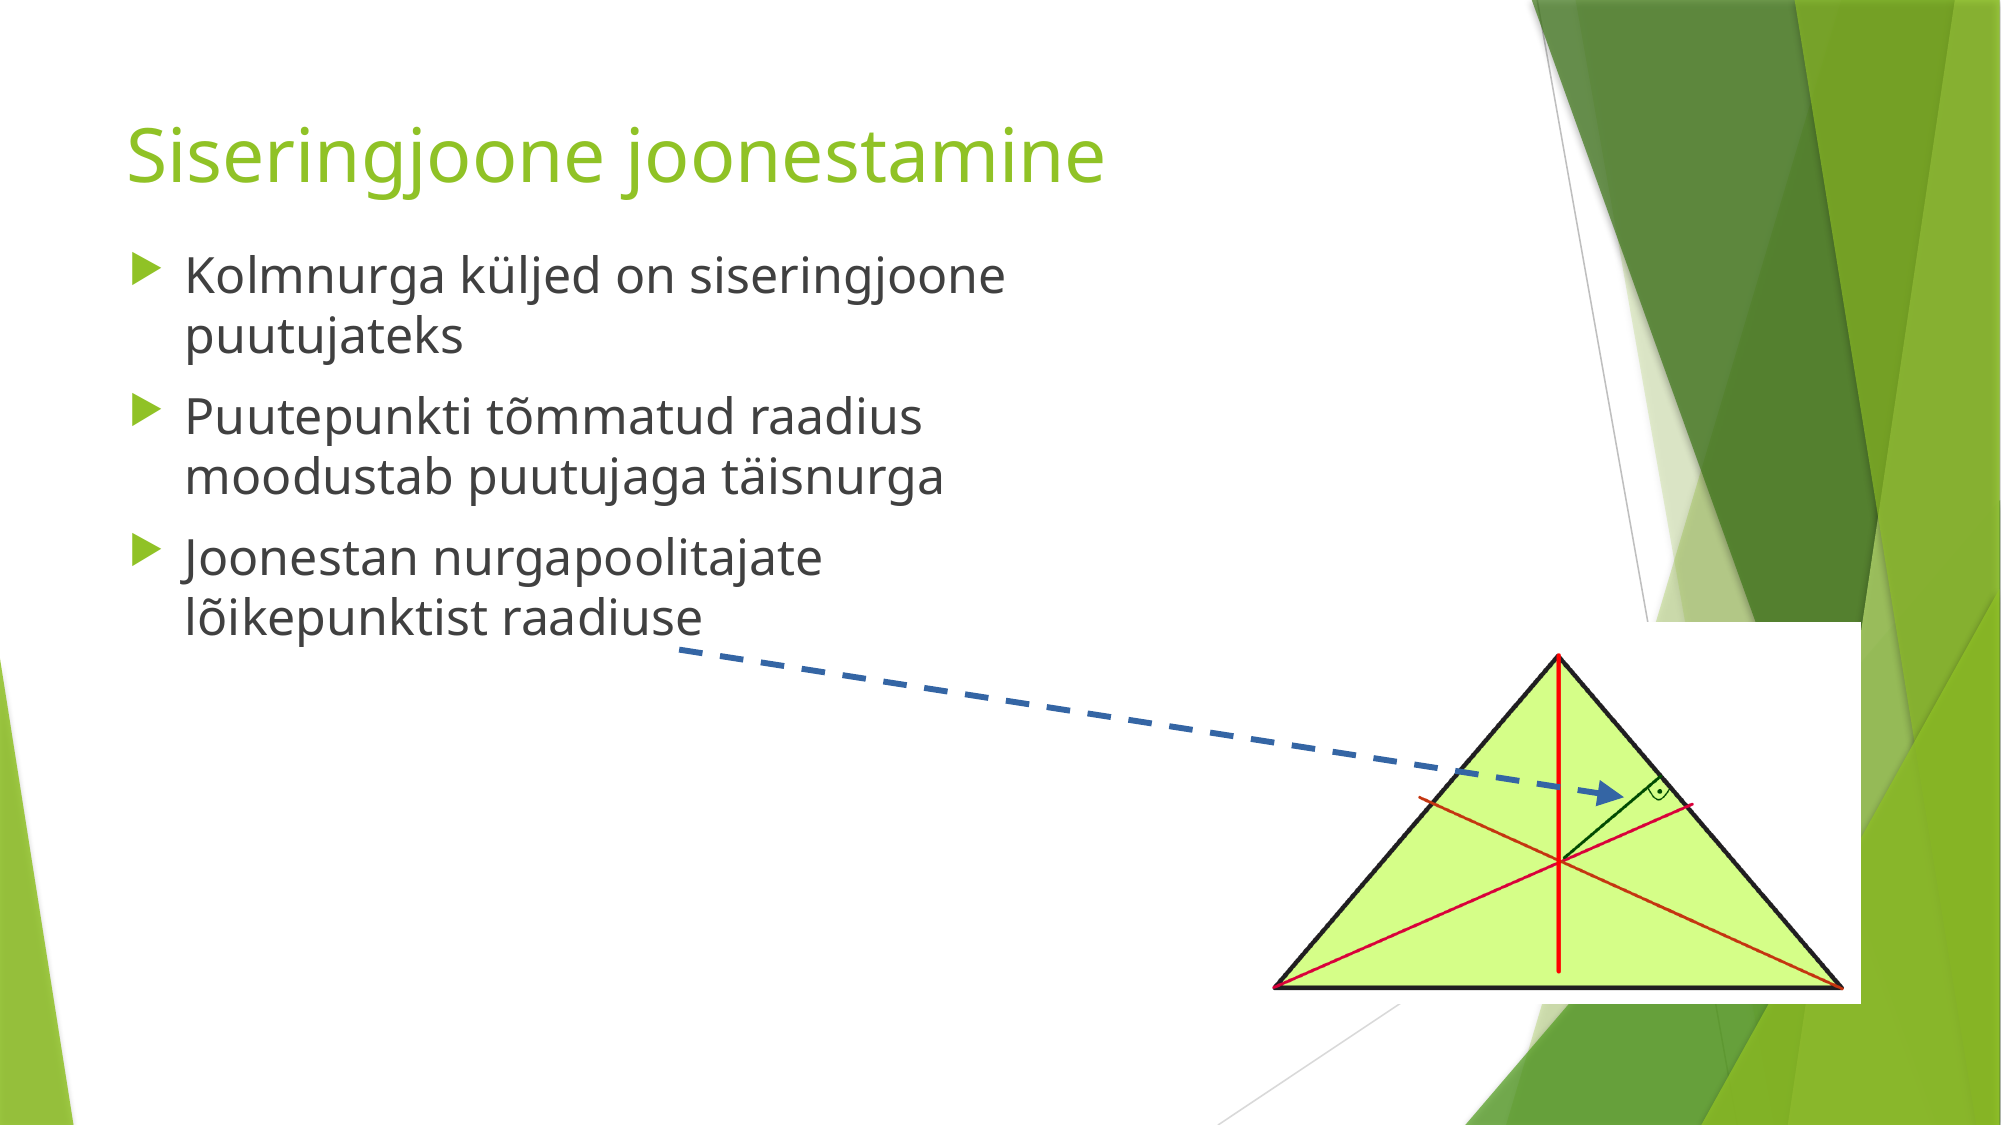

# Siseringjoone joonestamine
Kolmnurga küljed on siseringjoone puutujateks
Puutepunkti tõmmatud raadius moodustab puutujaga täisnurga
Joonestan nurgapoolitajate lõikepunktist raadiuse